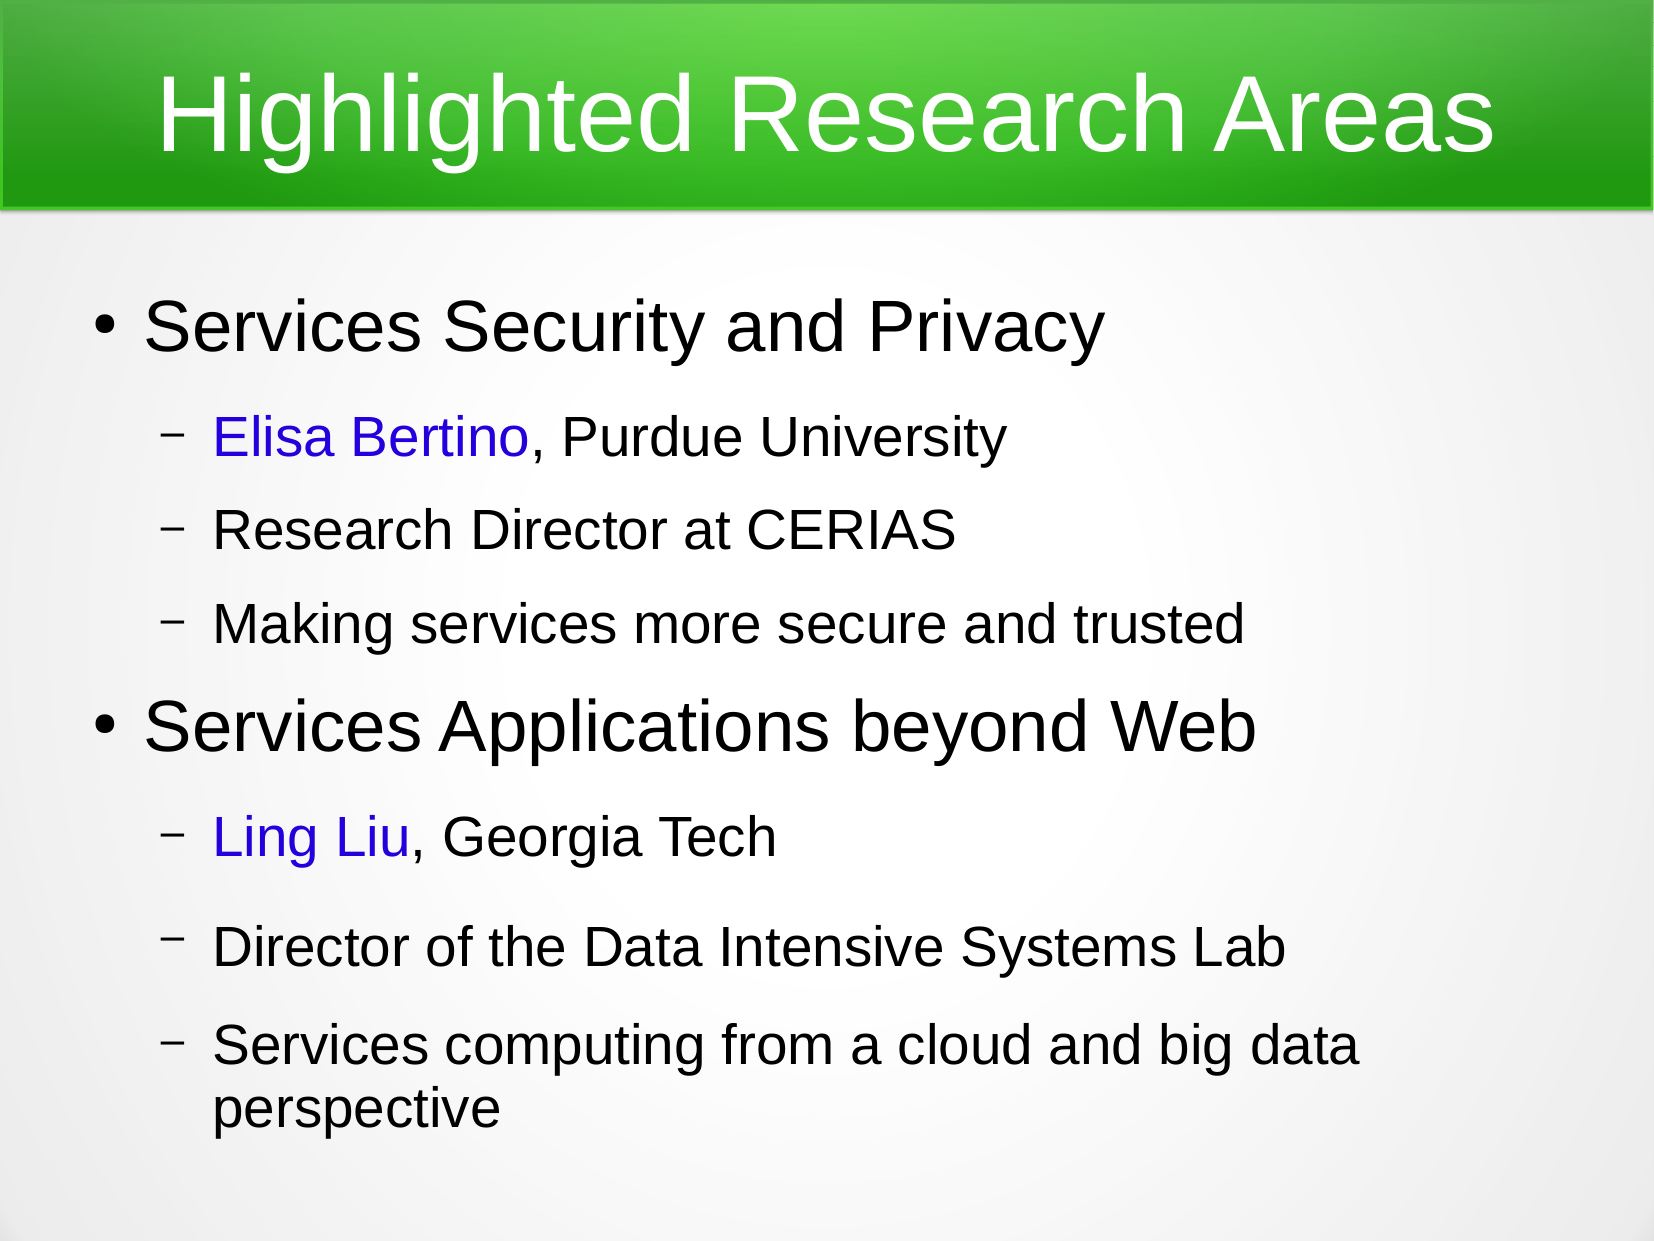

# Highlighted Research Areas
Services Security and Privacy
Elisa Bertino, Purdue University
Research Director at CERIAS
Making services more secure and trusted
Services Applications beyond Web
Ling Liu, Georgia Tech
Director of the Data Intensive Systems Lab
Services computing from a cloud and big data perspective